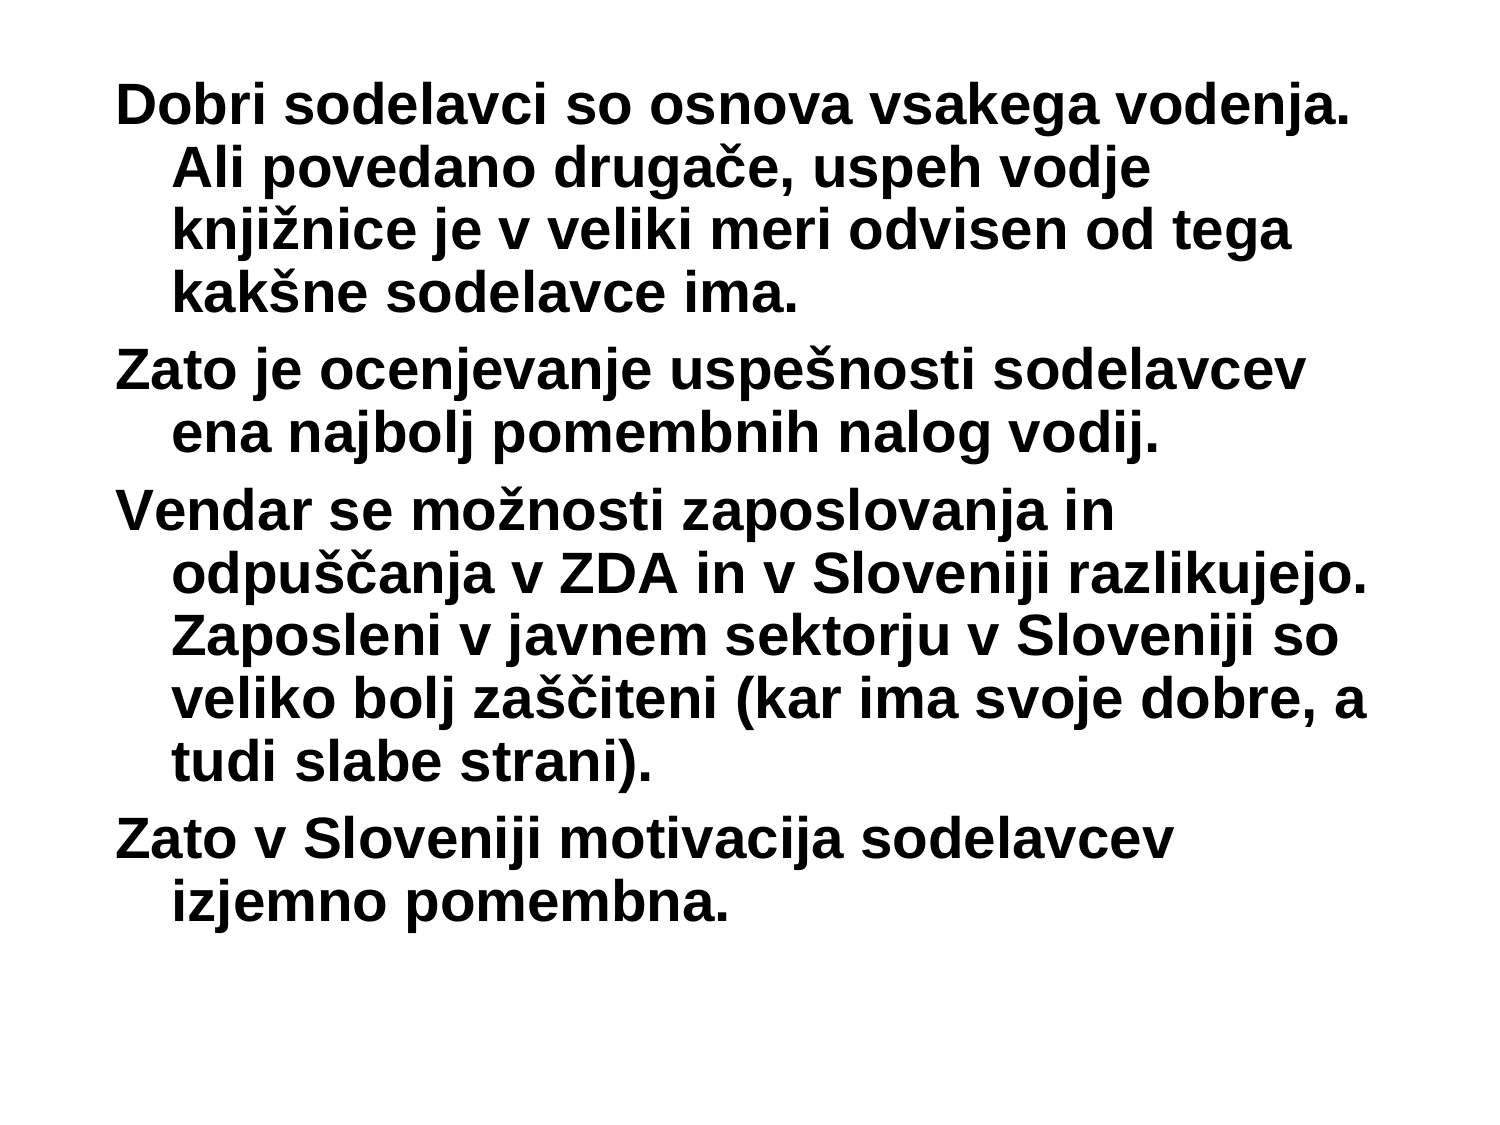

# Dobri sodelavci so osnova vsakega vodenja. Ali povedano drugače, uspeh vodje knjižnice je v veliki meri odvisen od tega kakšne sodelavce ima.
Zato je ocenjevanje uspešnosti sodelavcev ena najbolj pomembnih nalog vodij.
Vendar se možnosti zaposlovanja in odpuščanja v ZDA in v Sloveniji razlikujejo. Zaposleni v javnem sektorju v Sloveniji so veliko bolj zaščiteni (kar ima svoje dobre, a tudi slabe strani).
Zato v Sloveniji motivacija sodelavcev izjemno pomembna.